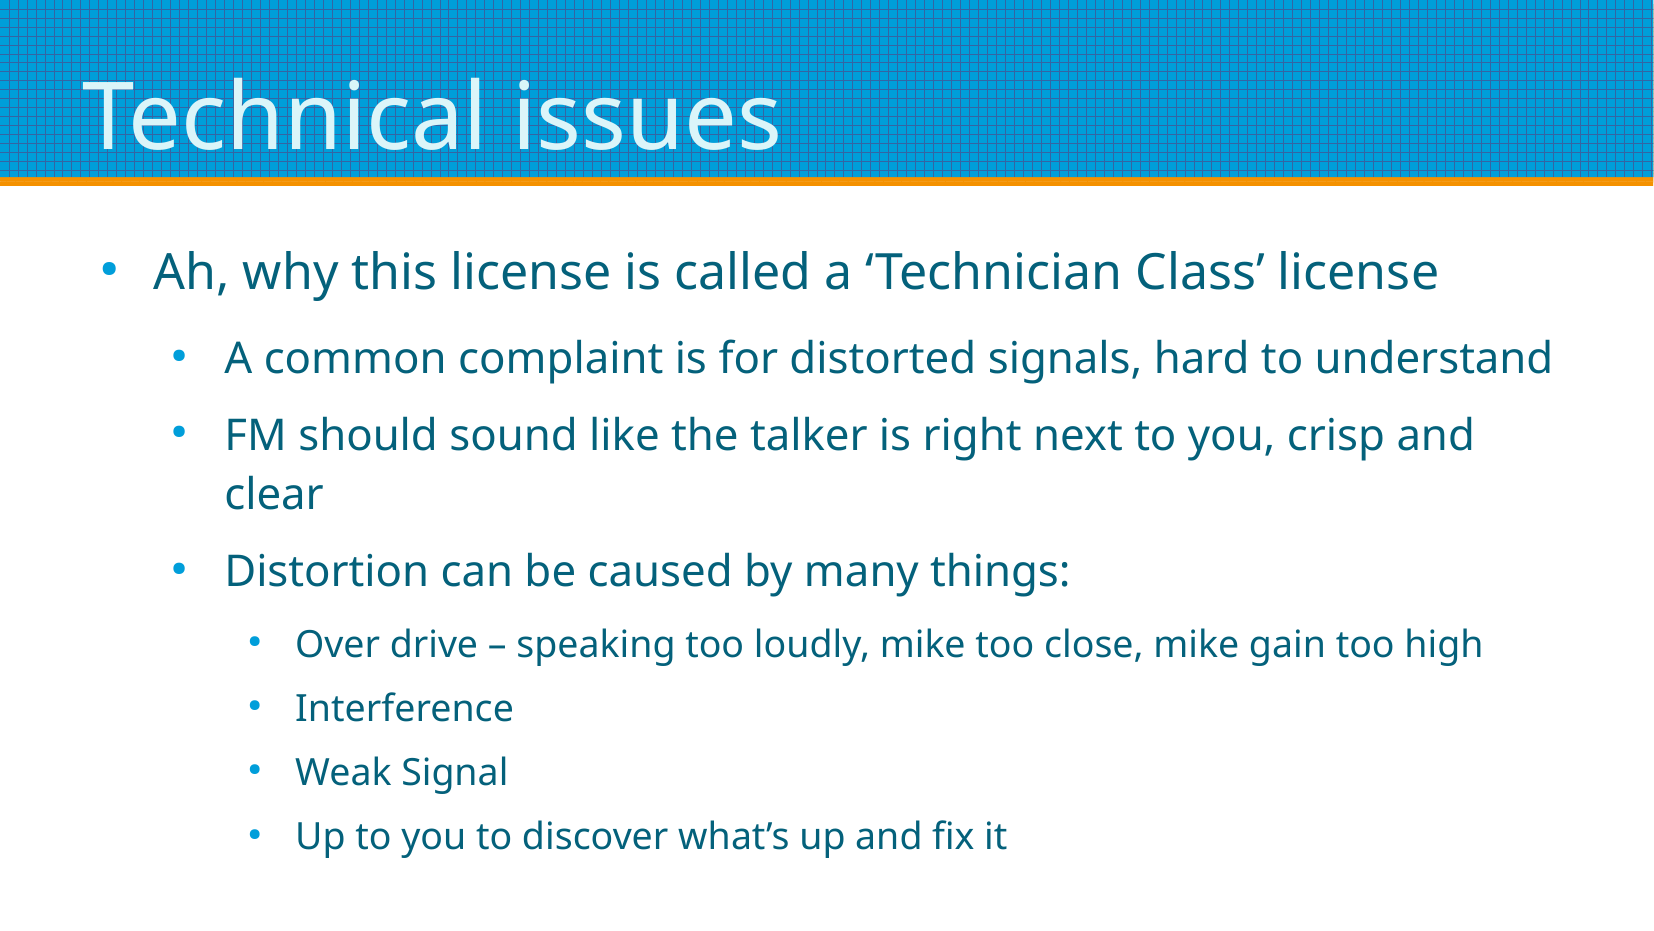

# Technical issues
Ah, why this license is called a ‘Technician Class’ license
A common complaint is for distorted signals, hard to understand
FM should sound like the talker is right next to you, crisp and clear
Distortion can be caused by many things:
Over drive – speaking too loudly, mike too close, mike gain too high
Interference
Weak Signal
Up to you to discover what’s up and fix it